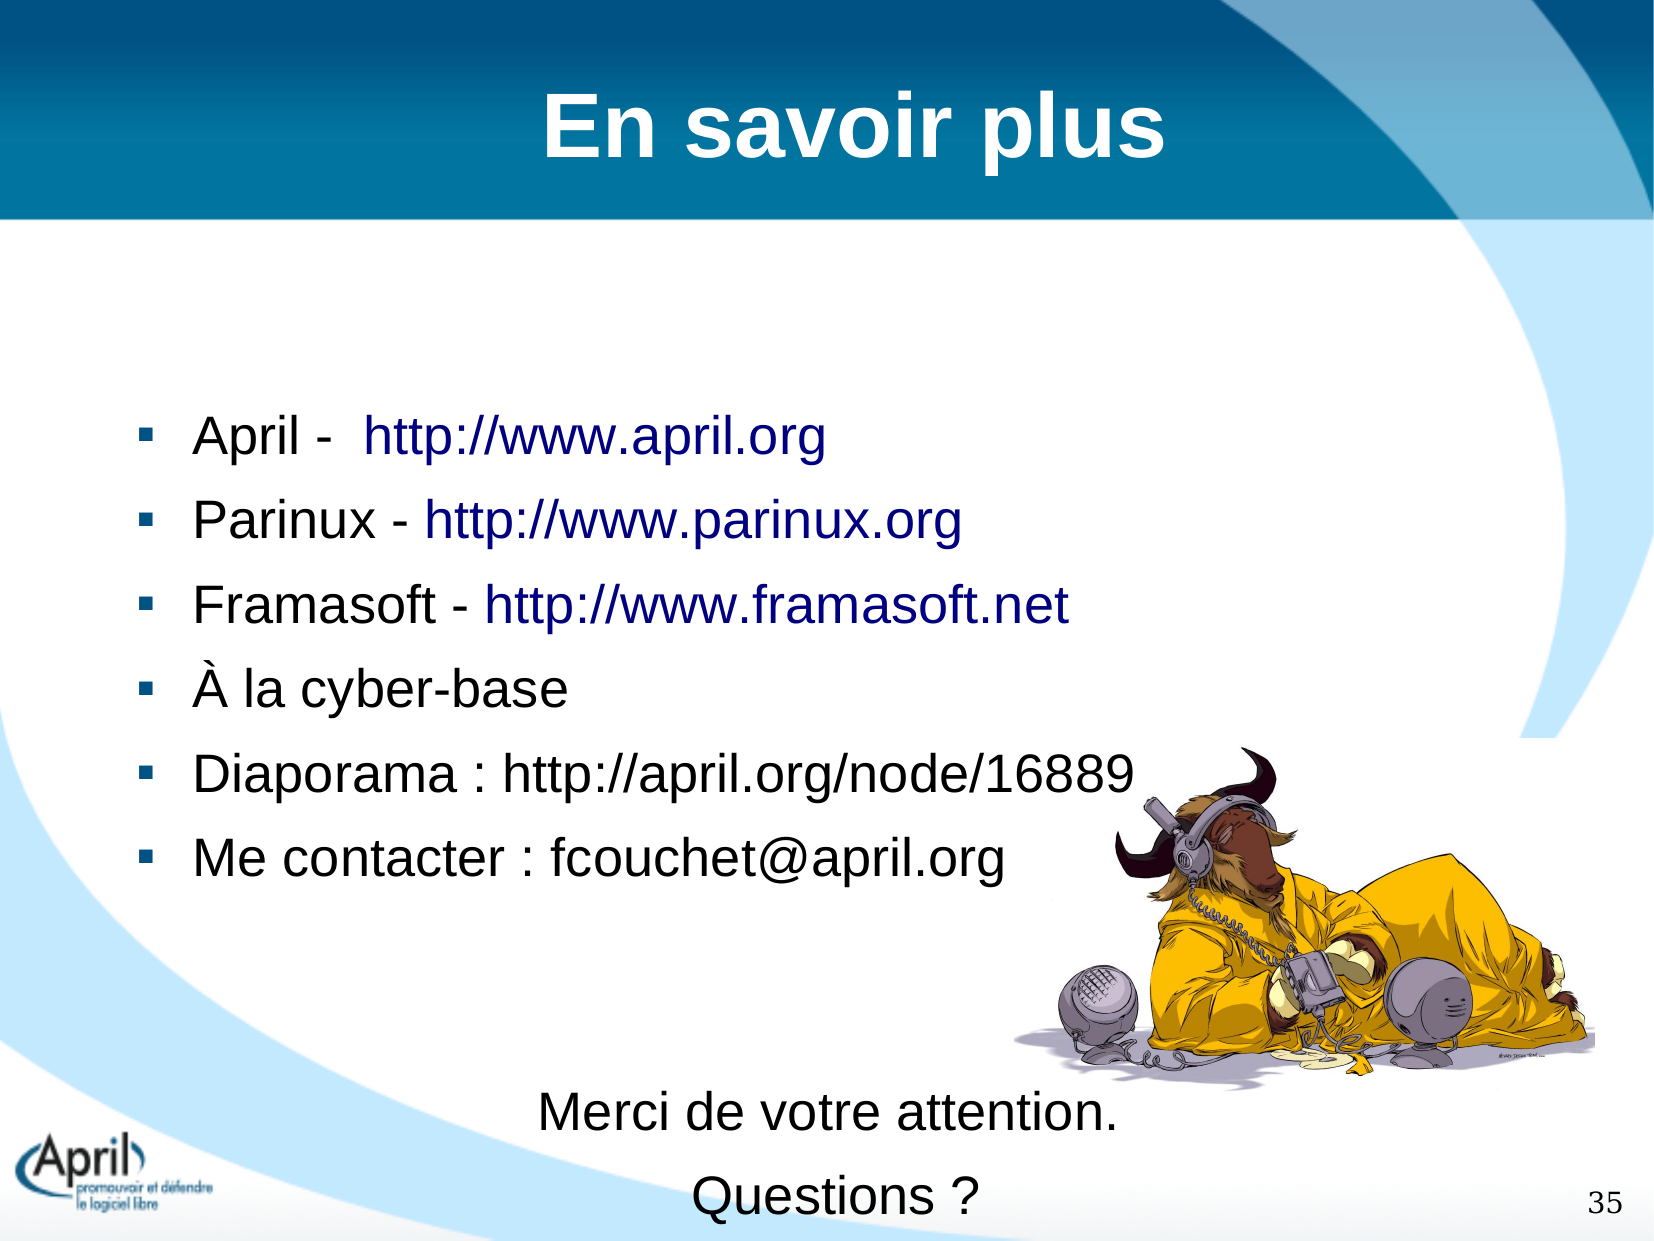

# En savoir plus
April - http://www.april.org
Parinux - http://www.parinux.org
Framasoft - http://www.framasoft.net
À la cyber-base
Diaporama : http://april.org/node/16889
Me contacter : fcouchet@april.org
Merci de votre attention.
Questions ?
35